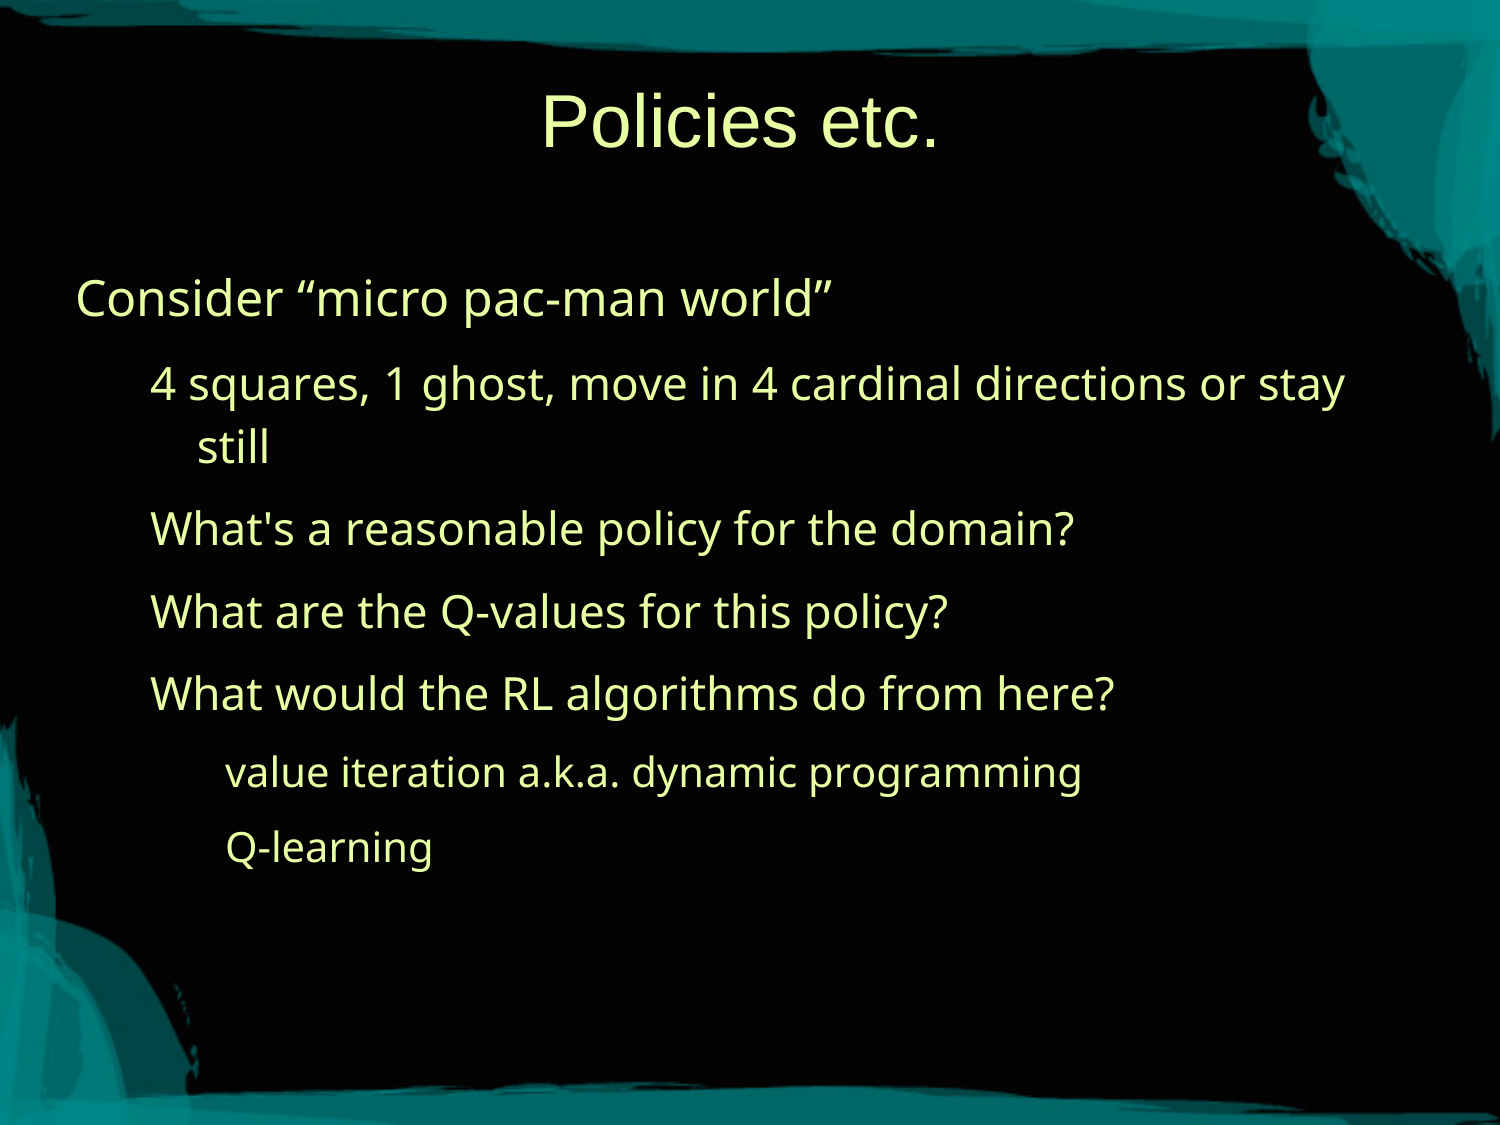

# Policies etc.
Consider “micro pac-man world”
4 squares, 1 ghost, move in 4 cardinal directions or stay still
What's a reasonable policy for the domain?
What are the Q-values for this policy?
What would the RL algorithms do from here?
value iteration a.k.a. dynamic programming
Q-learning